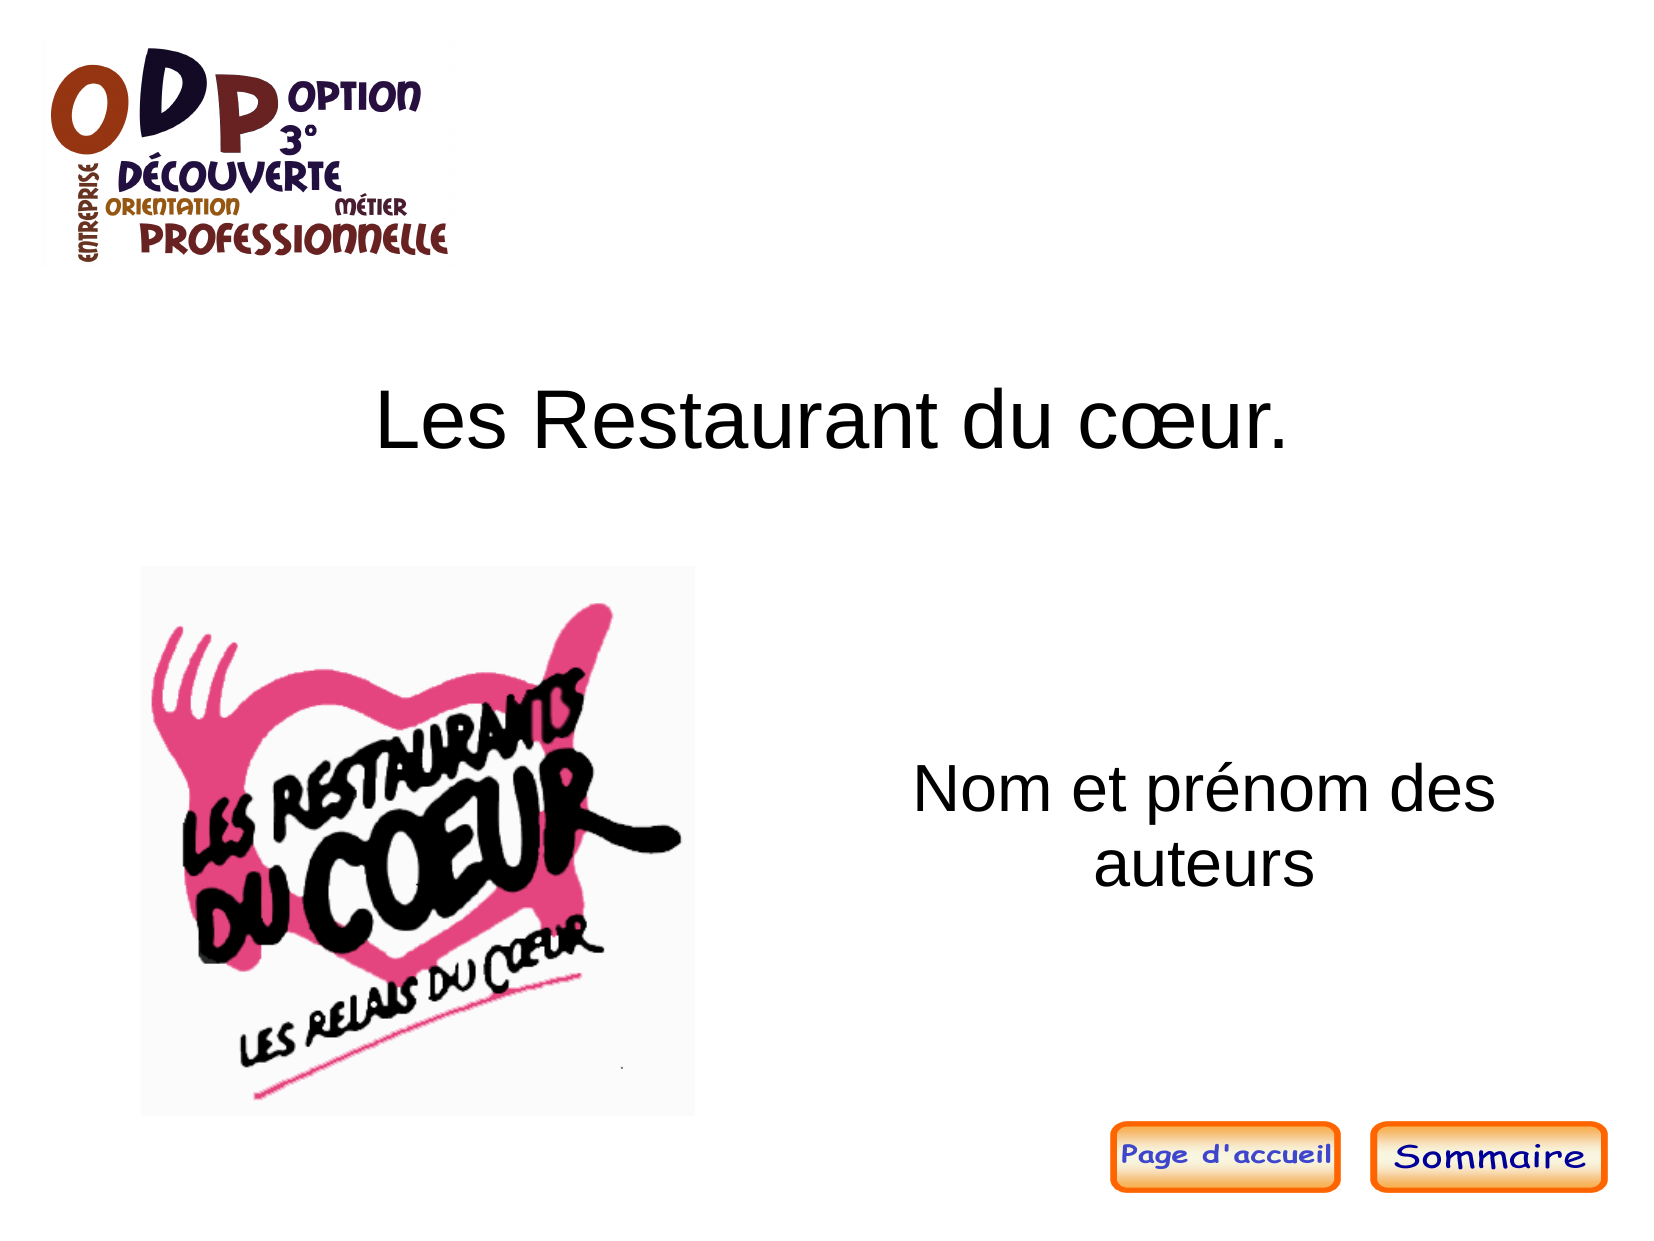

# Les Restaurant du cœur.
Nom et prénom des auteurs